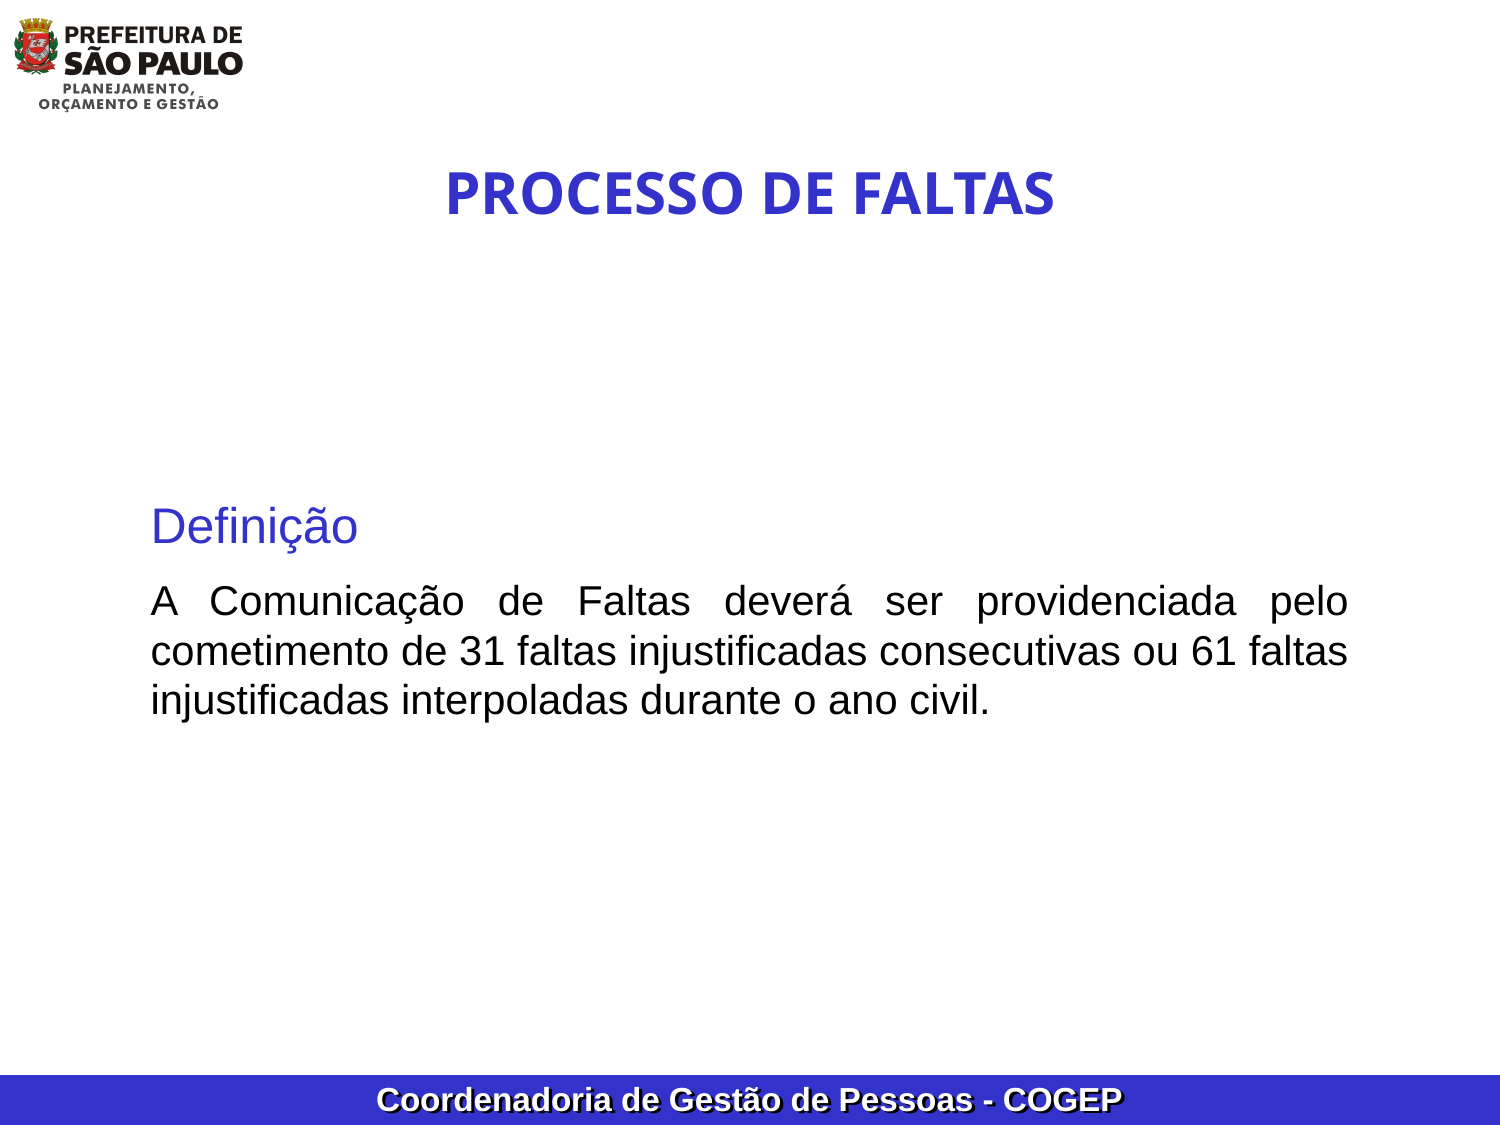

PROCESSO DE FALTAS
Definição
A Comunicação de Faltas deverá ser providenciada pelo cometimento de 31 faltas injustificadas consecutivas ou 61 faltas injustificadas interpoladas durante o ano civil.